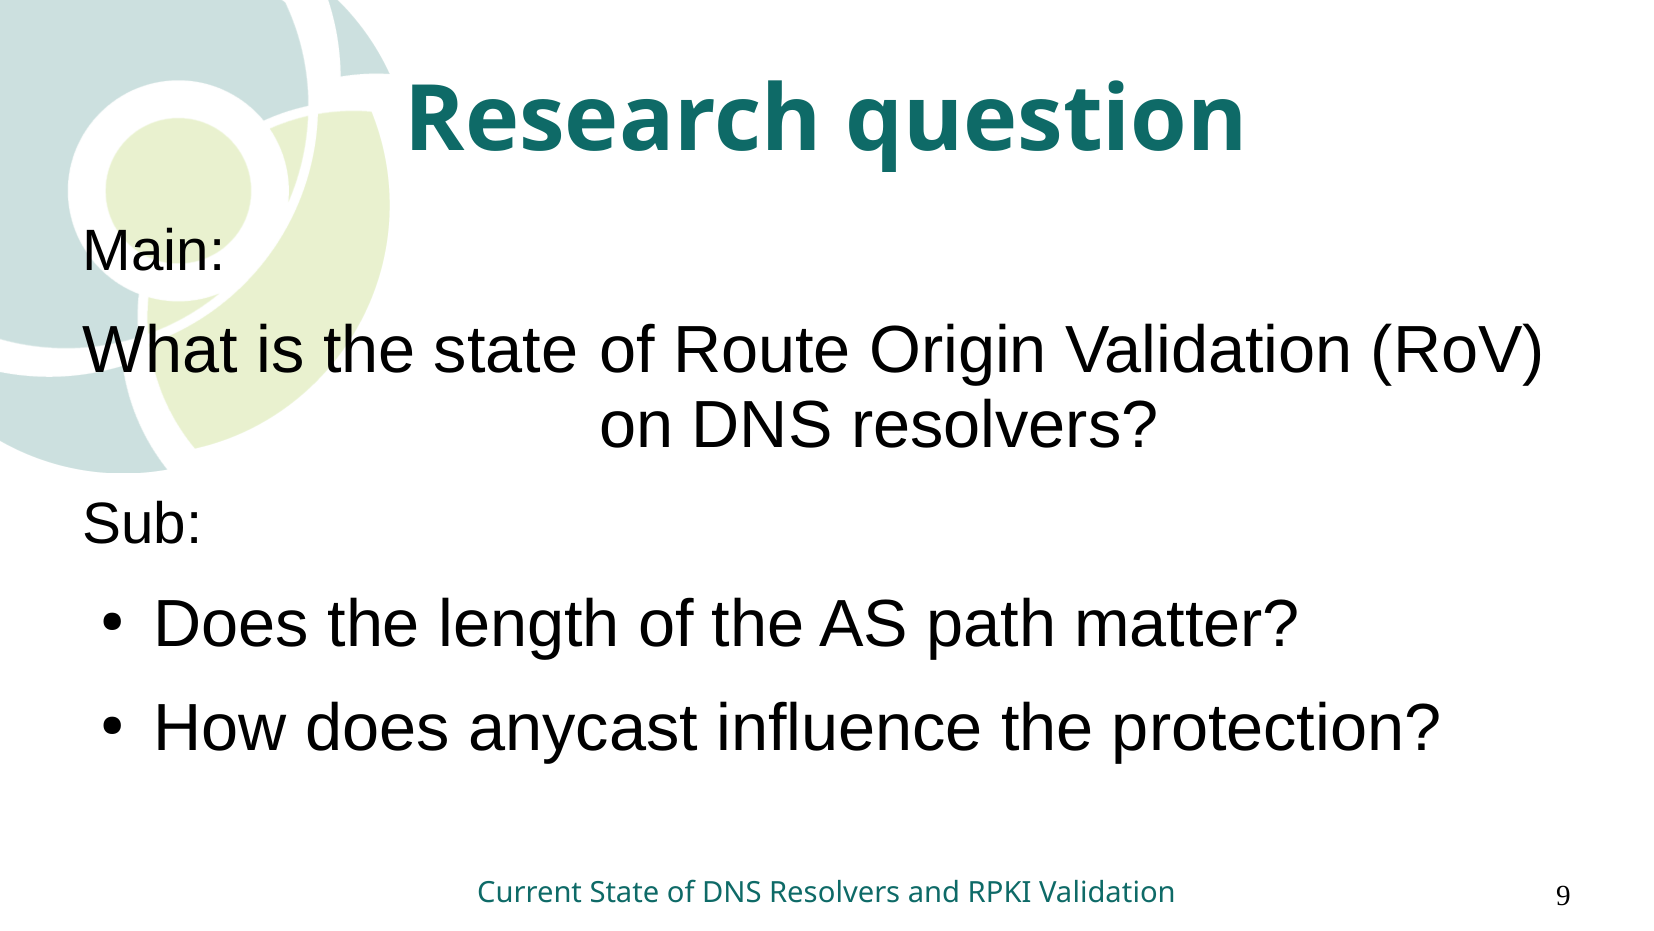

# Research question
Main:
What is the state	of Route Origin Validation (RoV)
							on DNS resolvers?
Sub:
Does the length of the AS path matter?
How does anycast influence the protection?
Current State of DNS Resolvers and RPKI Validation
9